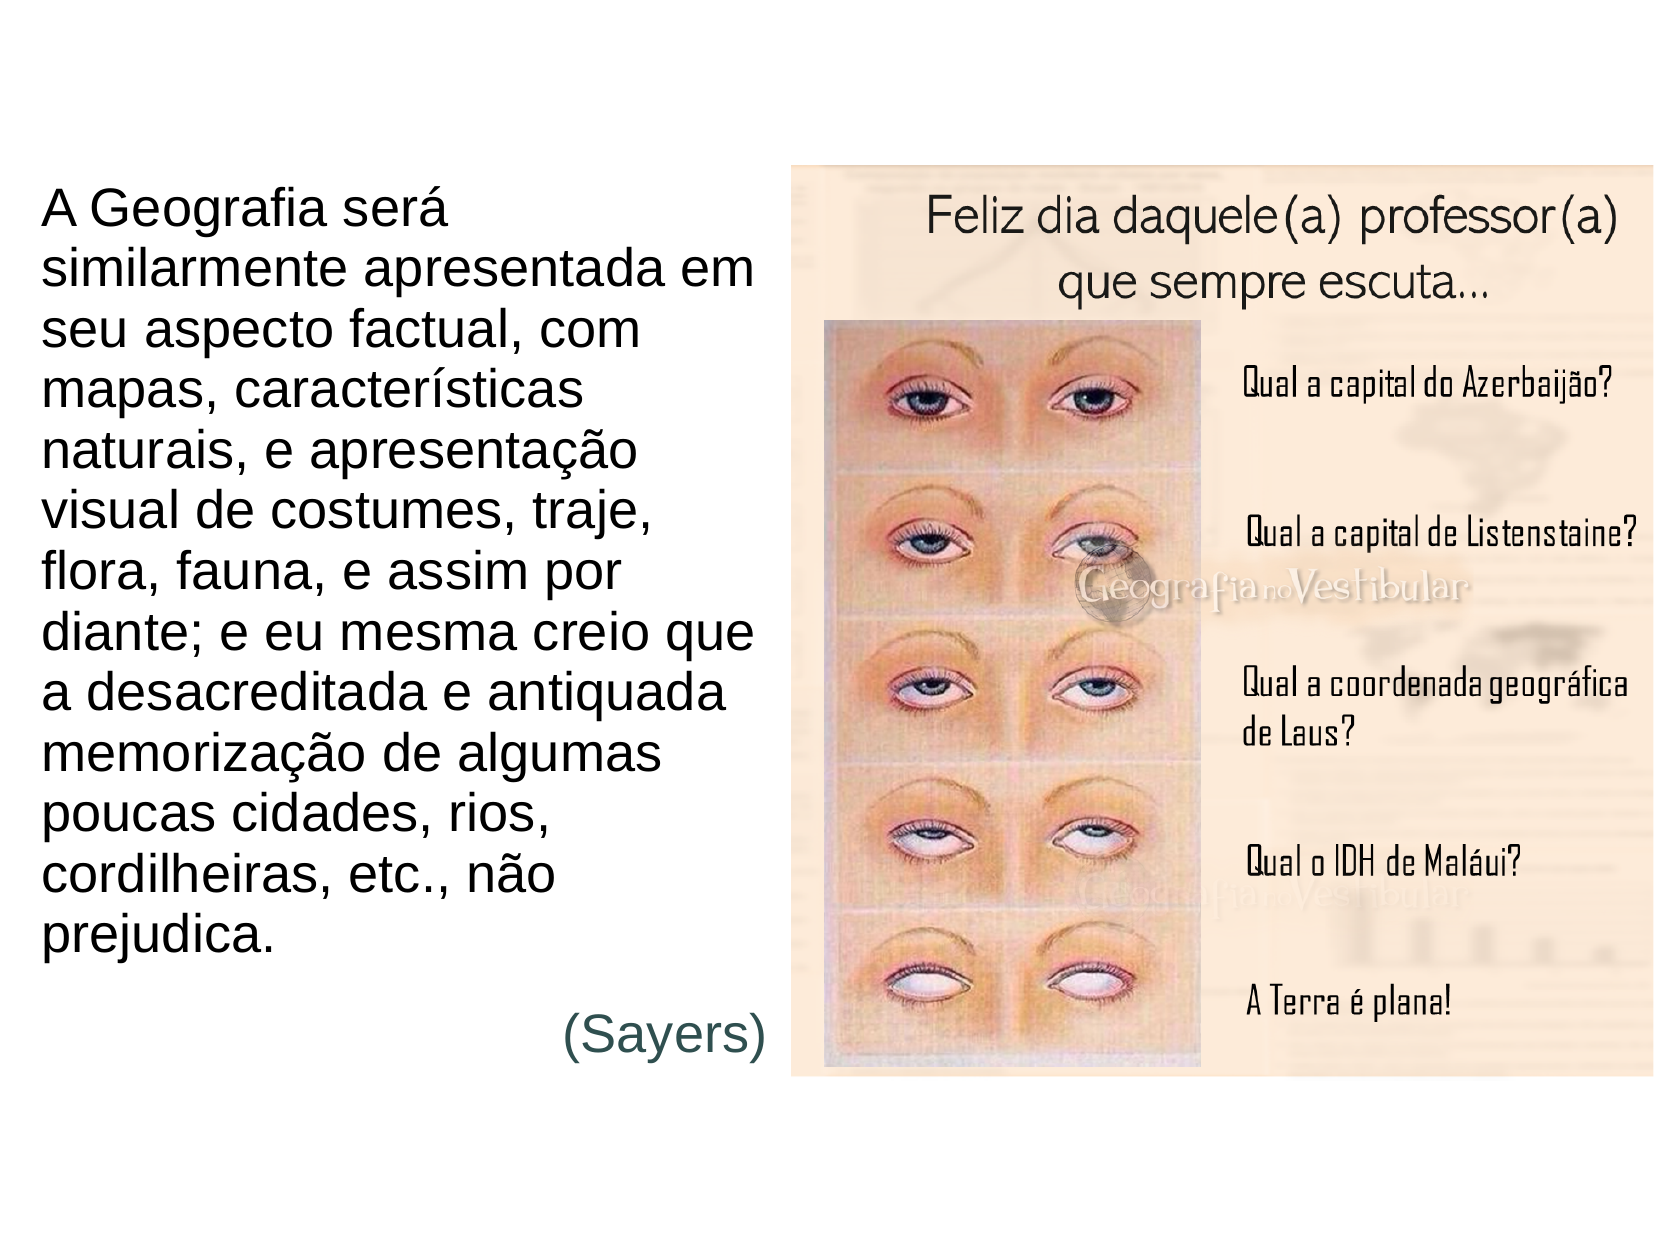

# A Geografia será similarmente apresentada em seu aspecto factual, com mapas, características naturais, e apresentação visual de costumes, traje, flora, fauna, e assim por diante; e eu mesma creio que a desacreditada e antiquada memorização de algumas poucas cidades, rios, cordilheiras, etc., não prejudica.
(Sayers)